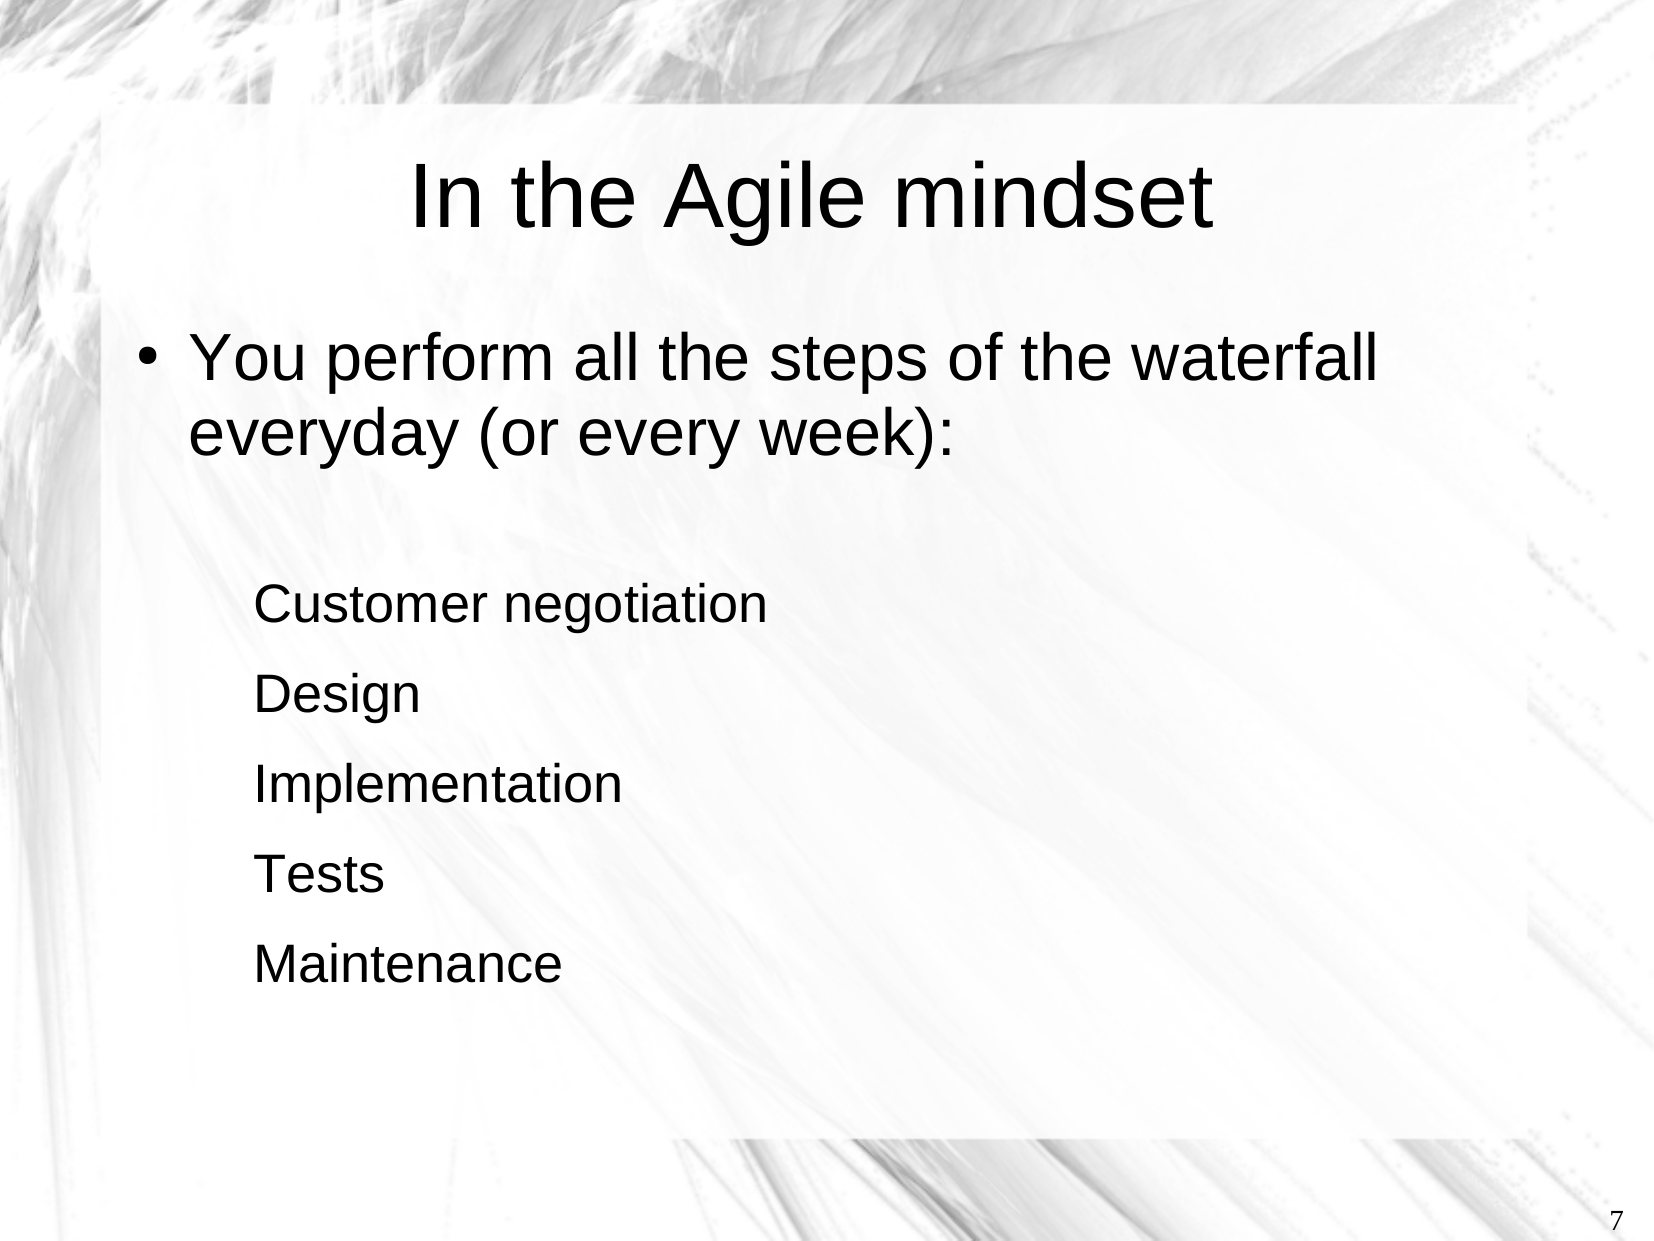

# In the Agile mindset
You perform all the steps of the waterfall everyday (or every week):
 Customer negotiation
 Design
 Implementation
 Tests
 Maintenance
7